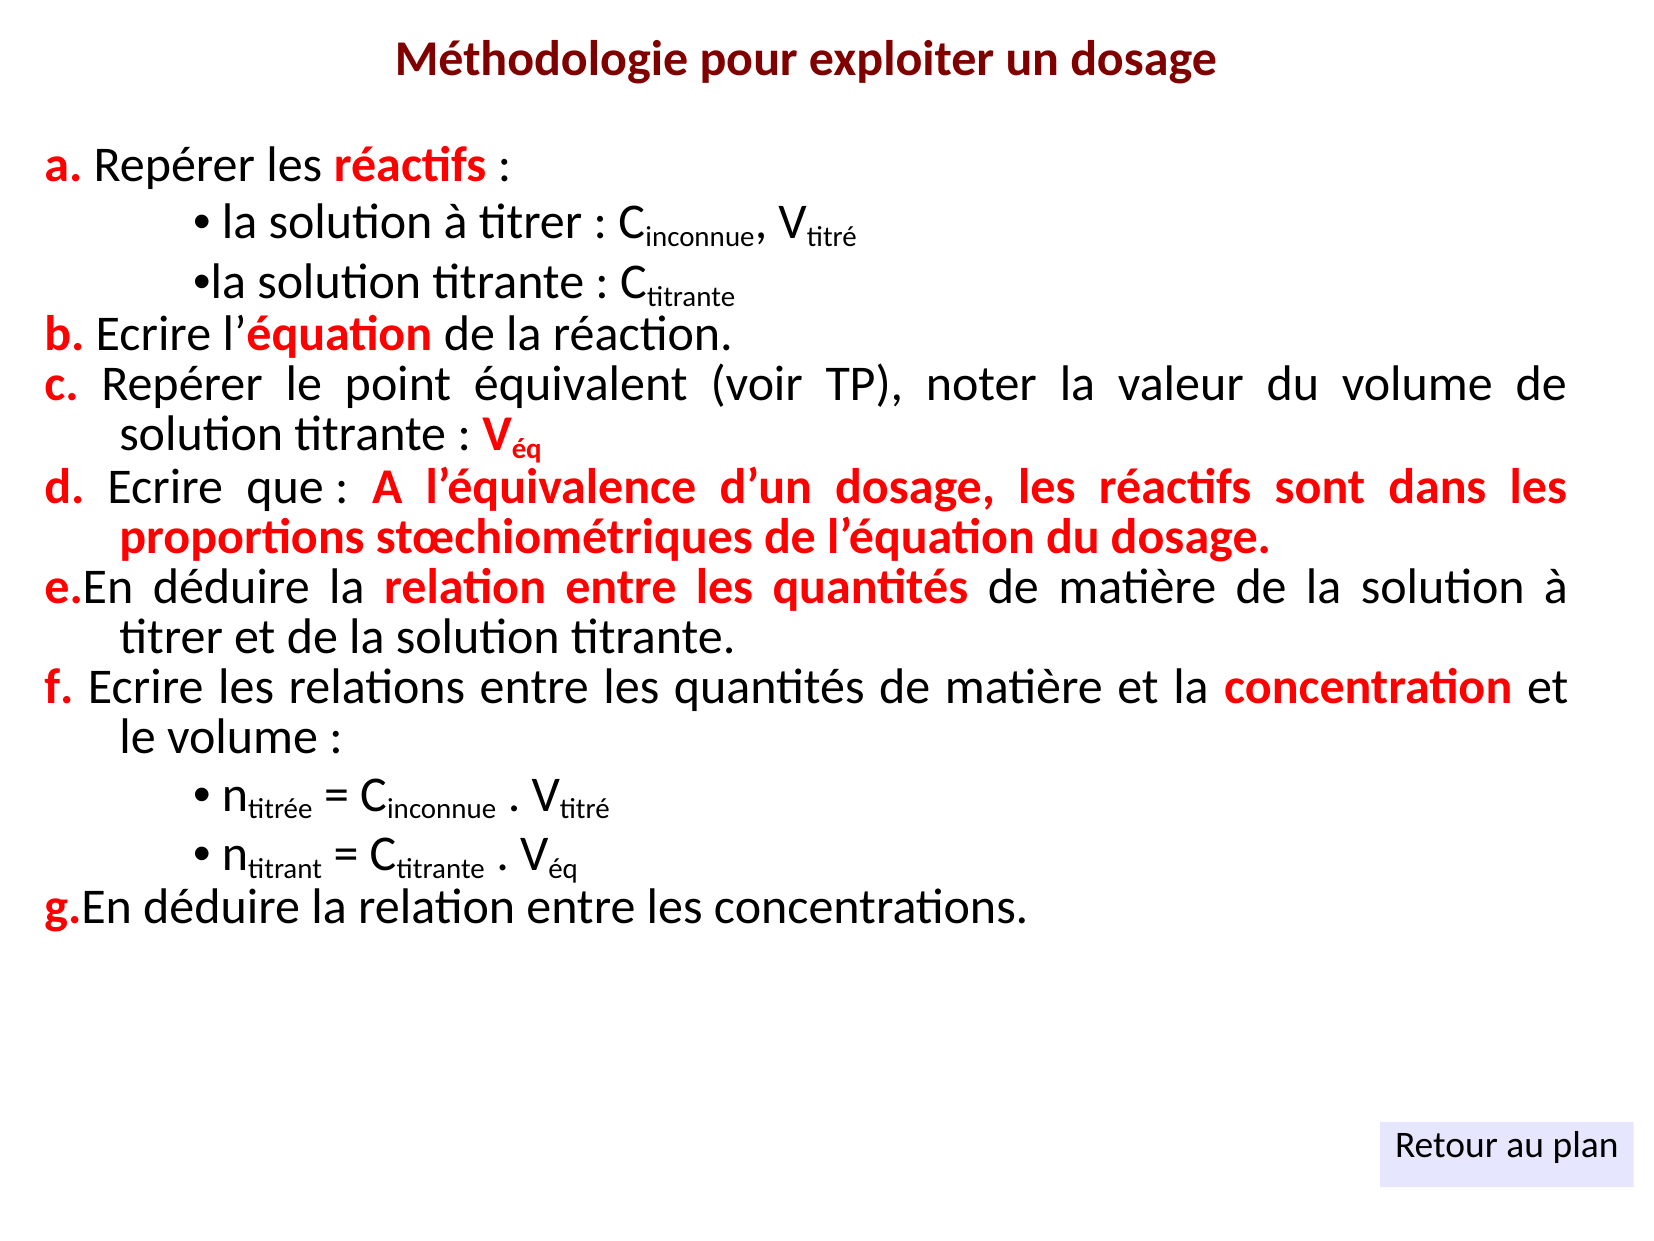

Méthodologie pour exploiter un dosage
a. Repérer les réactifs :
	• la solution à titrer : Cinconnue, Vtitré
	•la solution titrante : Ctitrante
b. Ecrire l’équation de la réaction.
c. Repérer le point équivalent (voir TP), noter la valeur du volume de solution titrante : Véq
d. Ecrire que : A l’équivalence d’un dosage, les réactifs sont dans les proportions stœchiométriques de l’équation du dosage.
e.En déduire la relation entre les quantités de matière de la solution à titrer et de la solution titrante.
f. Ecrire les relations entre les quantités de matière et la concentration et le volume :
	• ntitrée = Cinconnue . Vtitré
	• ntitrant = Ctitrante . Véq
g.En déduire la relation entre les concentrations.
Retour au plan